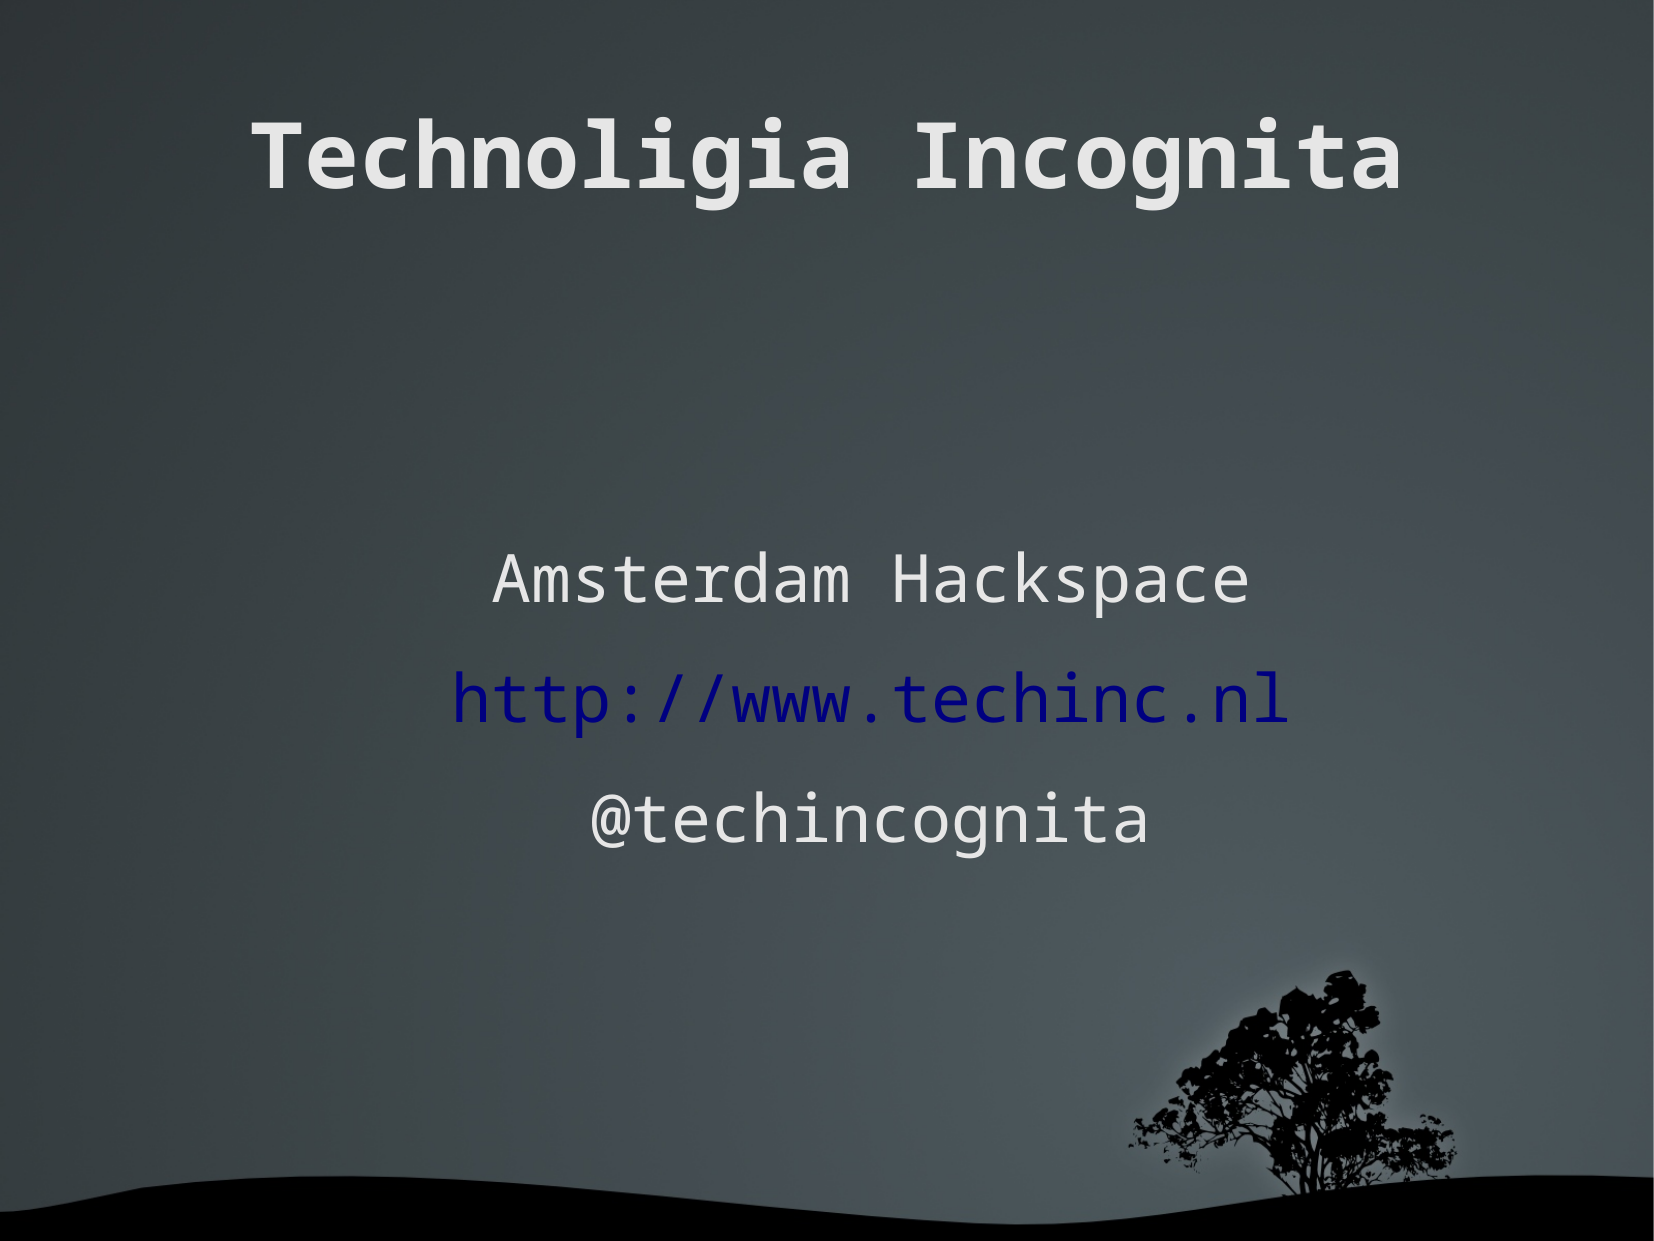

# Technoligia Incognita
Amsterdam Hackspace
http://www.techinc.nl
@techincognita